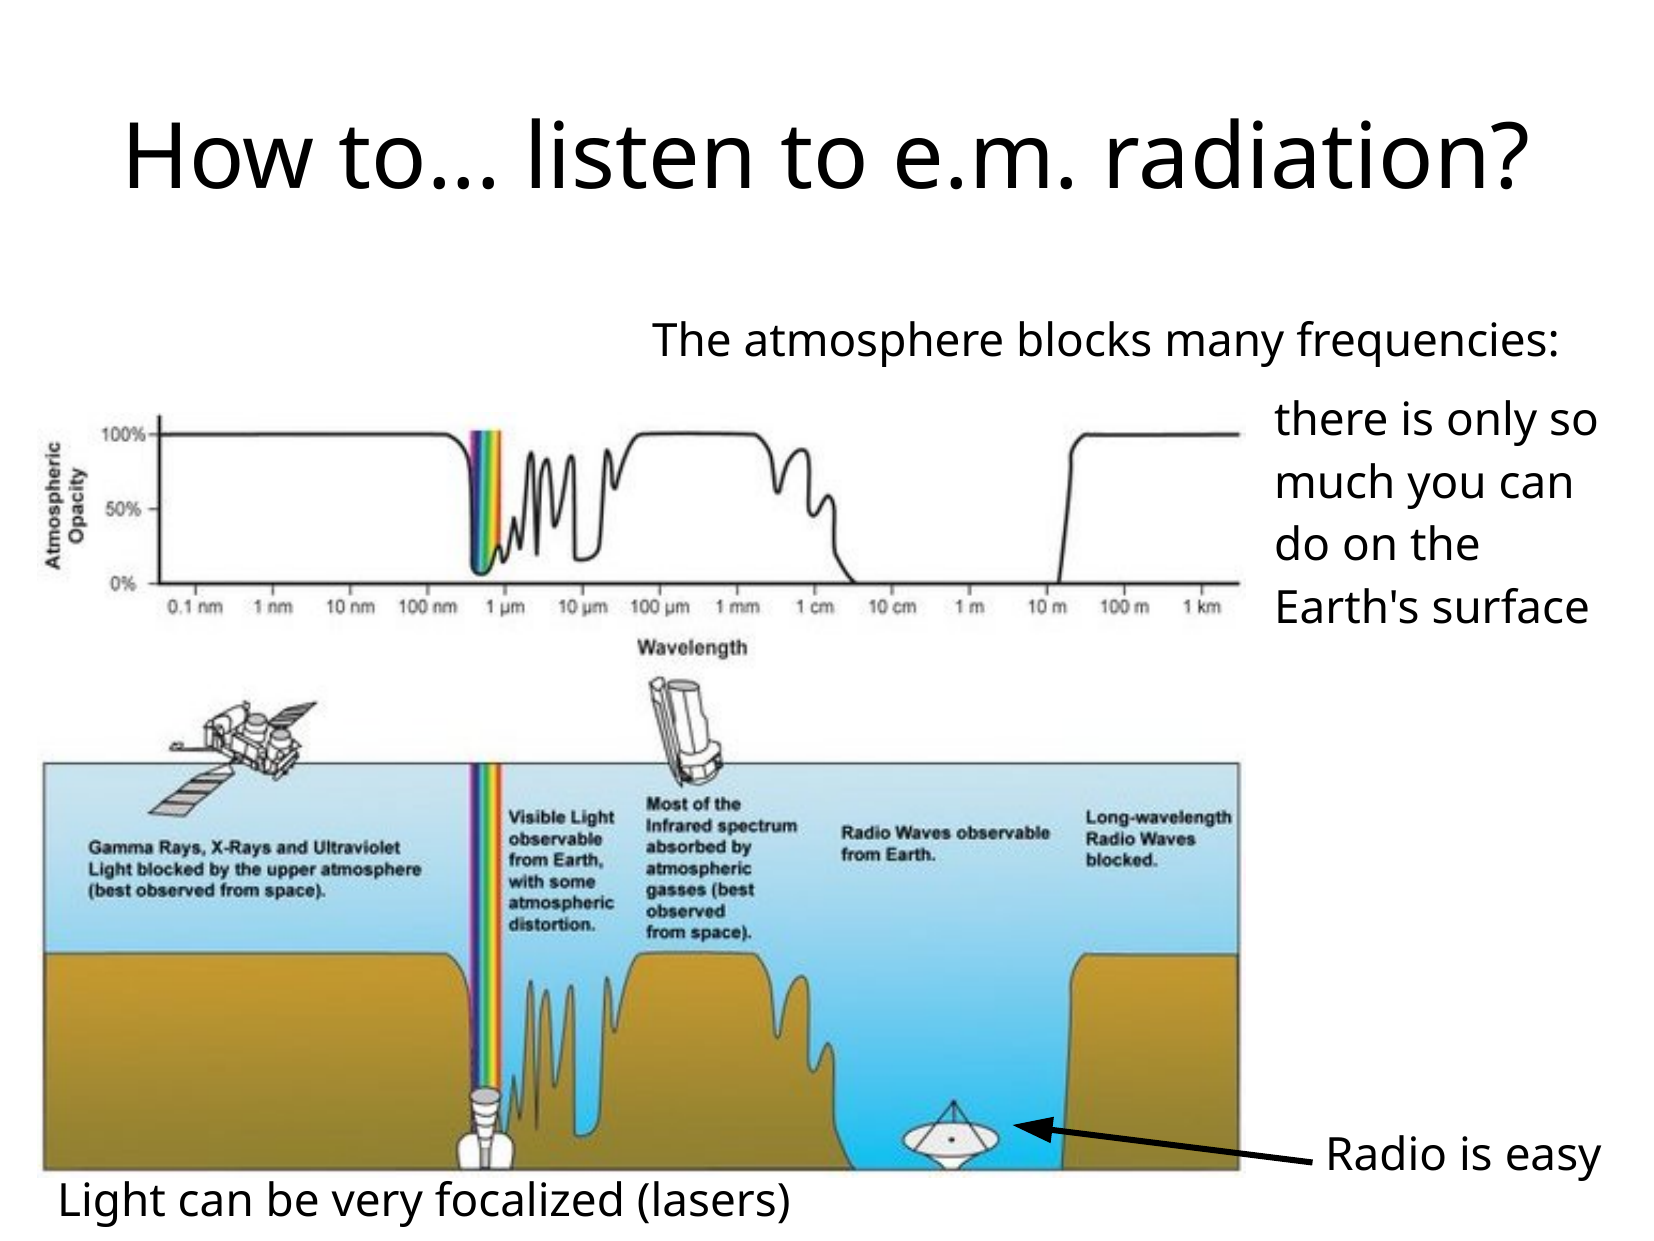

# How to... listen to e.m. radiation?
The atmosphere blocks many frequencies:
there is only so much you can do on the Earth's surface
Radio is easy
Light can be very focalized (lasers)